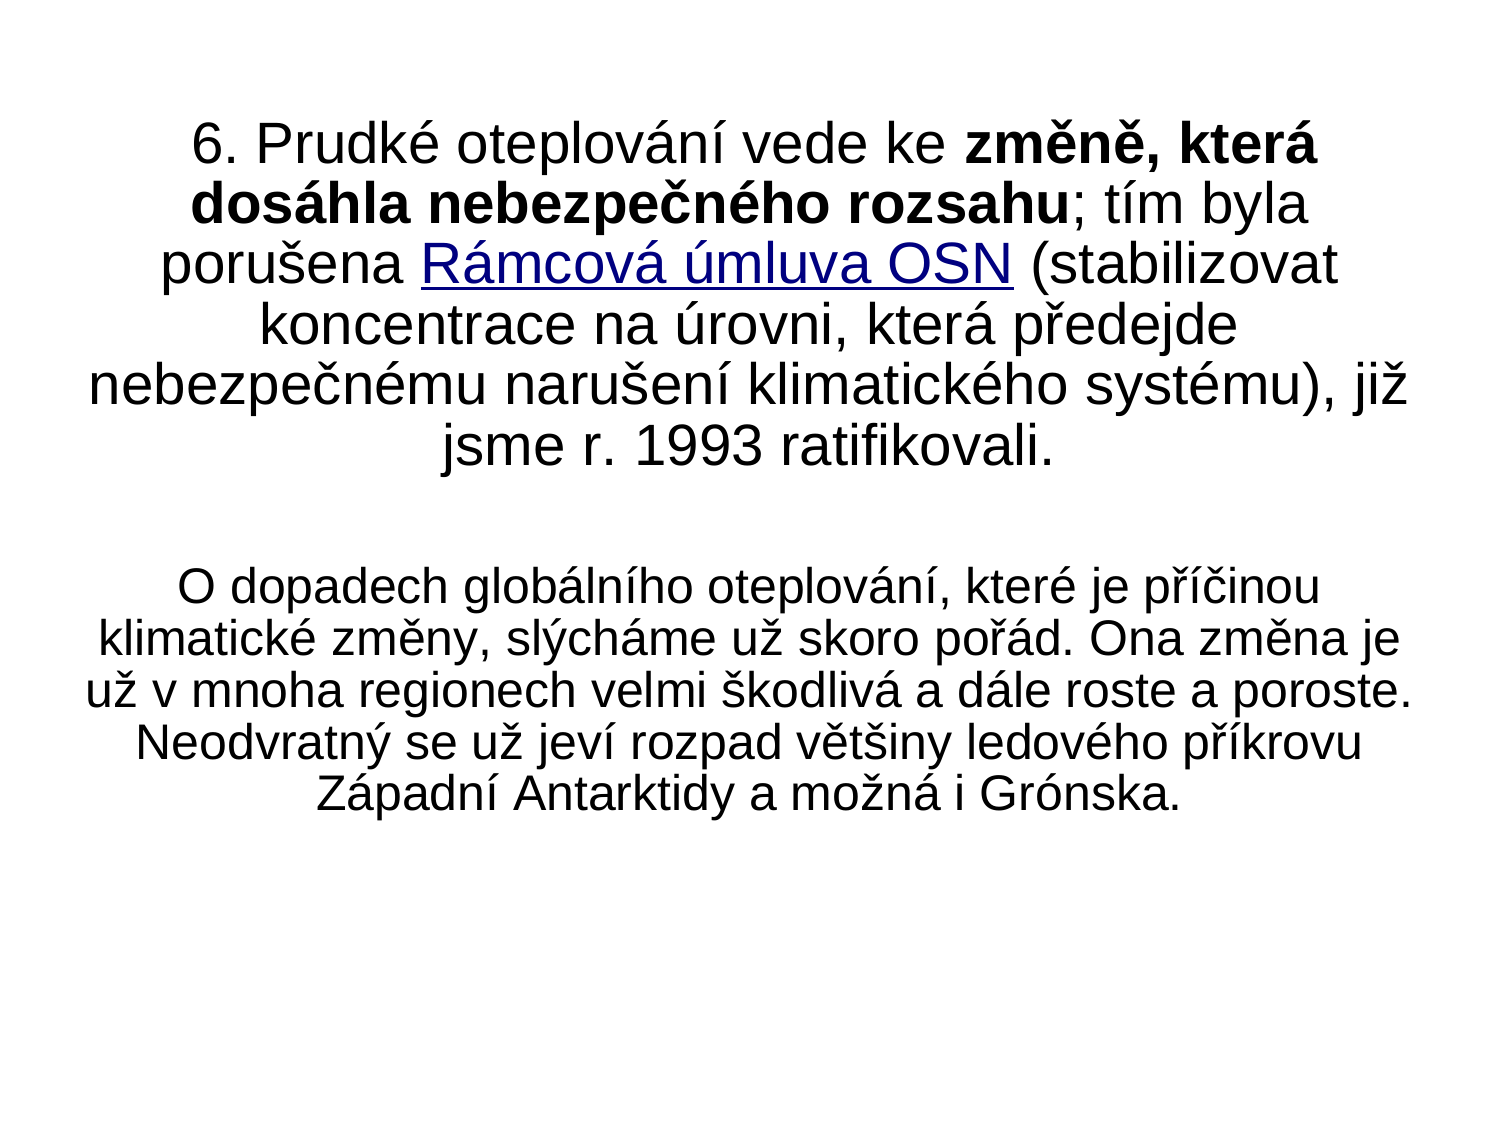

# 6. Prudké oteplování vede ke změně, která dosáhla nebezpečného rozsahu; tím byla porušena Rámcová úmluva OSN (stabilizovat koncentrace na úrovni, která předejde nebezpečnému narušení klimatického systému), již jsme r. 1993 ratifikovali.
O dopadech globálního oteplování, které je příčinou klimatické změny, slýcháme už skoro pořád. Ona změna je už v mnoha regionech velmi škodlivá a dále roste a poroste. Neodvratný se už jeví rozpad většiny ledového příkrovu Západní Antarktidy a možná i Grónska.